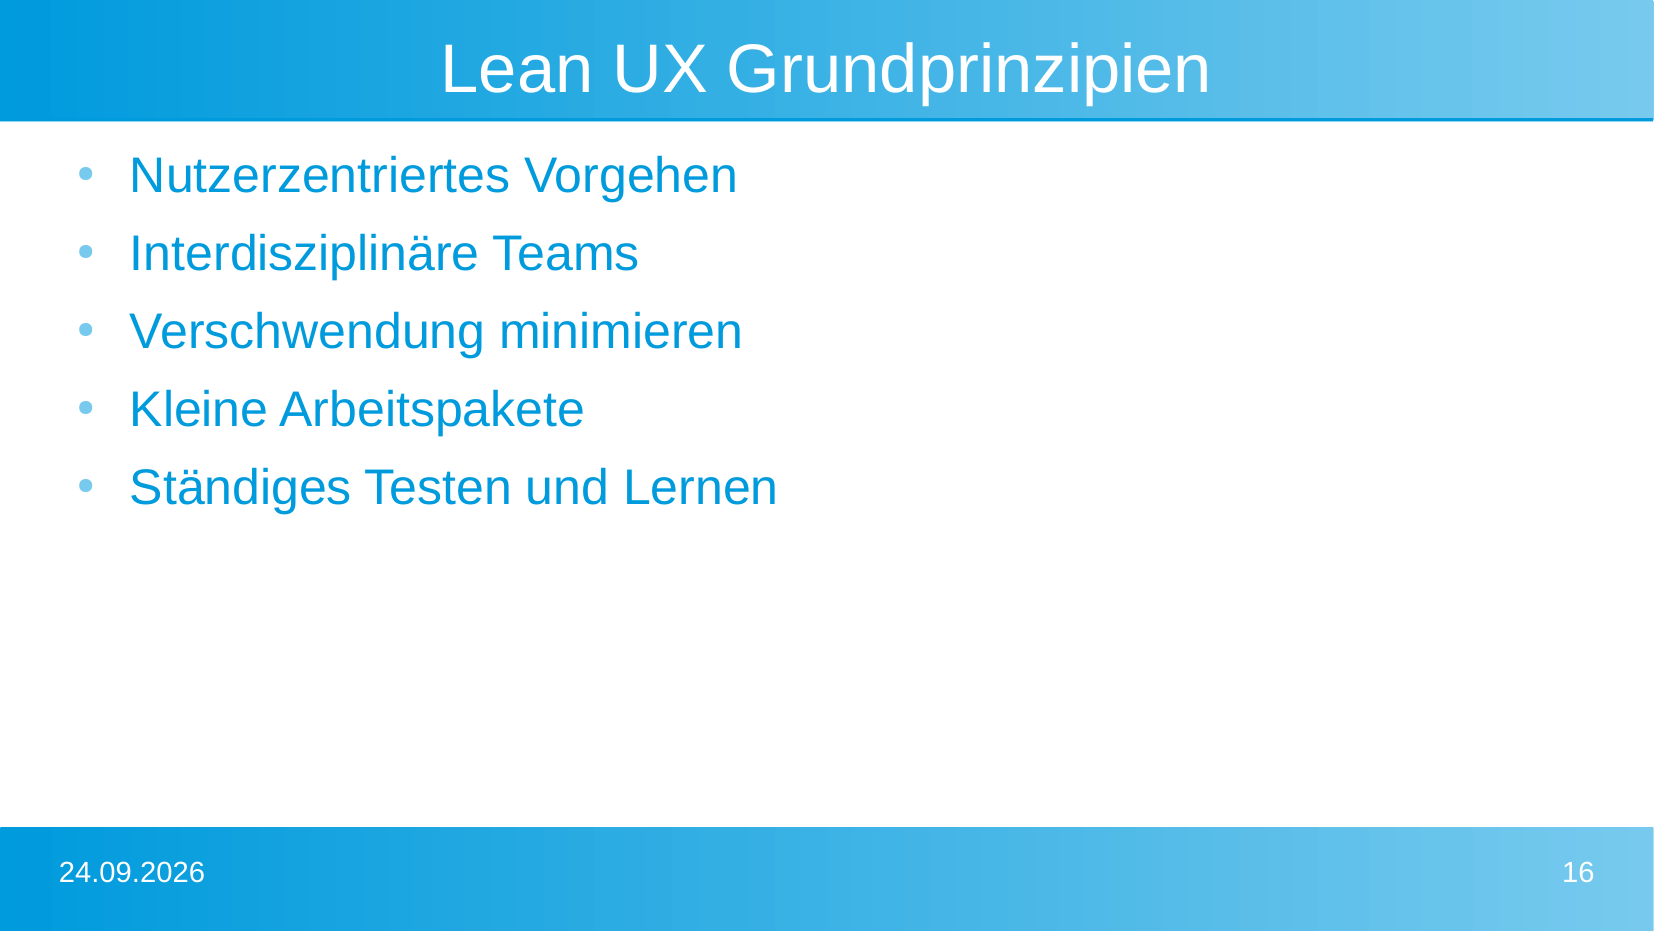

# Lean UX Grundprinzipien
Nutzerzentriertes Vorgehen
Interdisziplinäre Teams
Verschwendung minimieren
Kleine Arbeitspakete
Ständiges Testen und Lernen
16